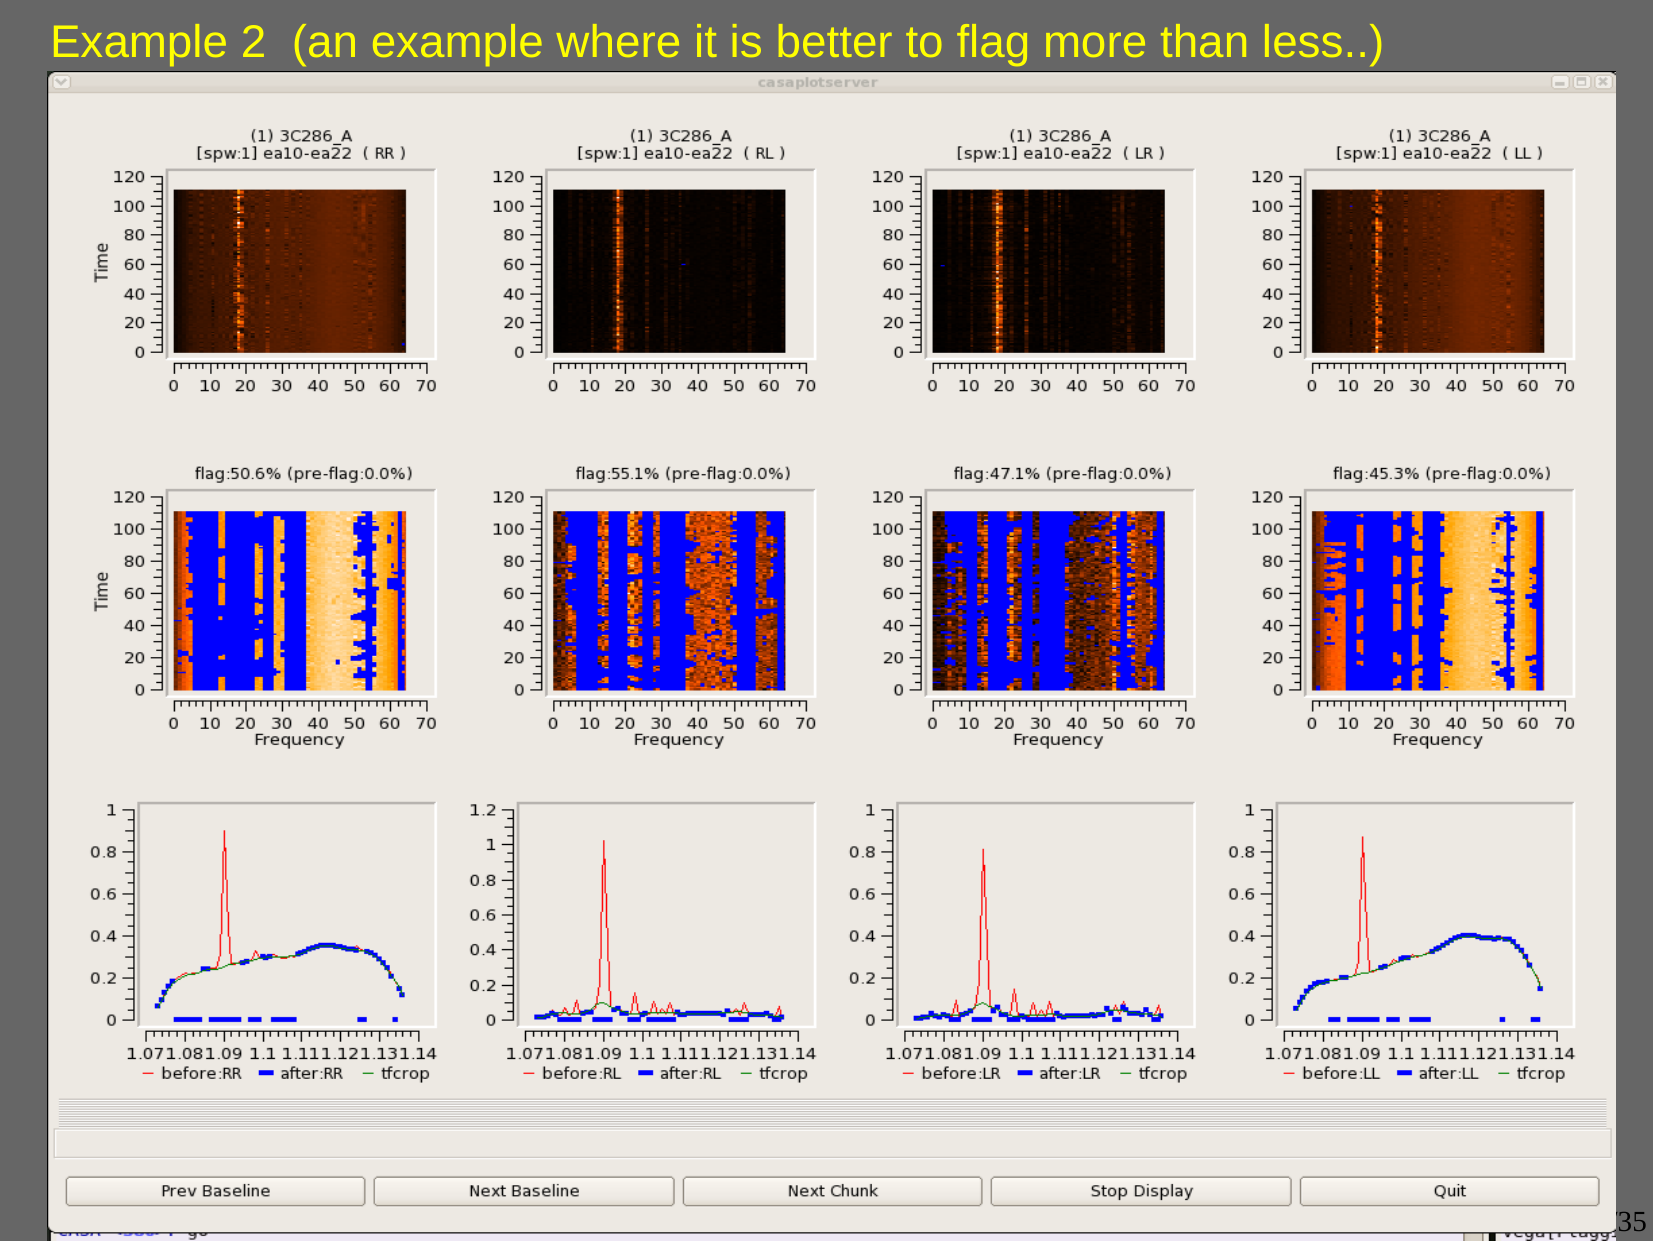

Example 2 (an example where it is better to flag more than less..)
32